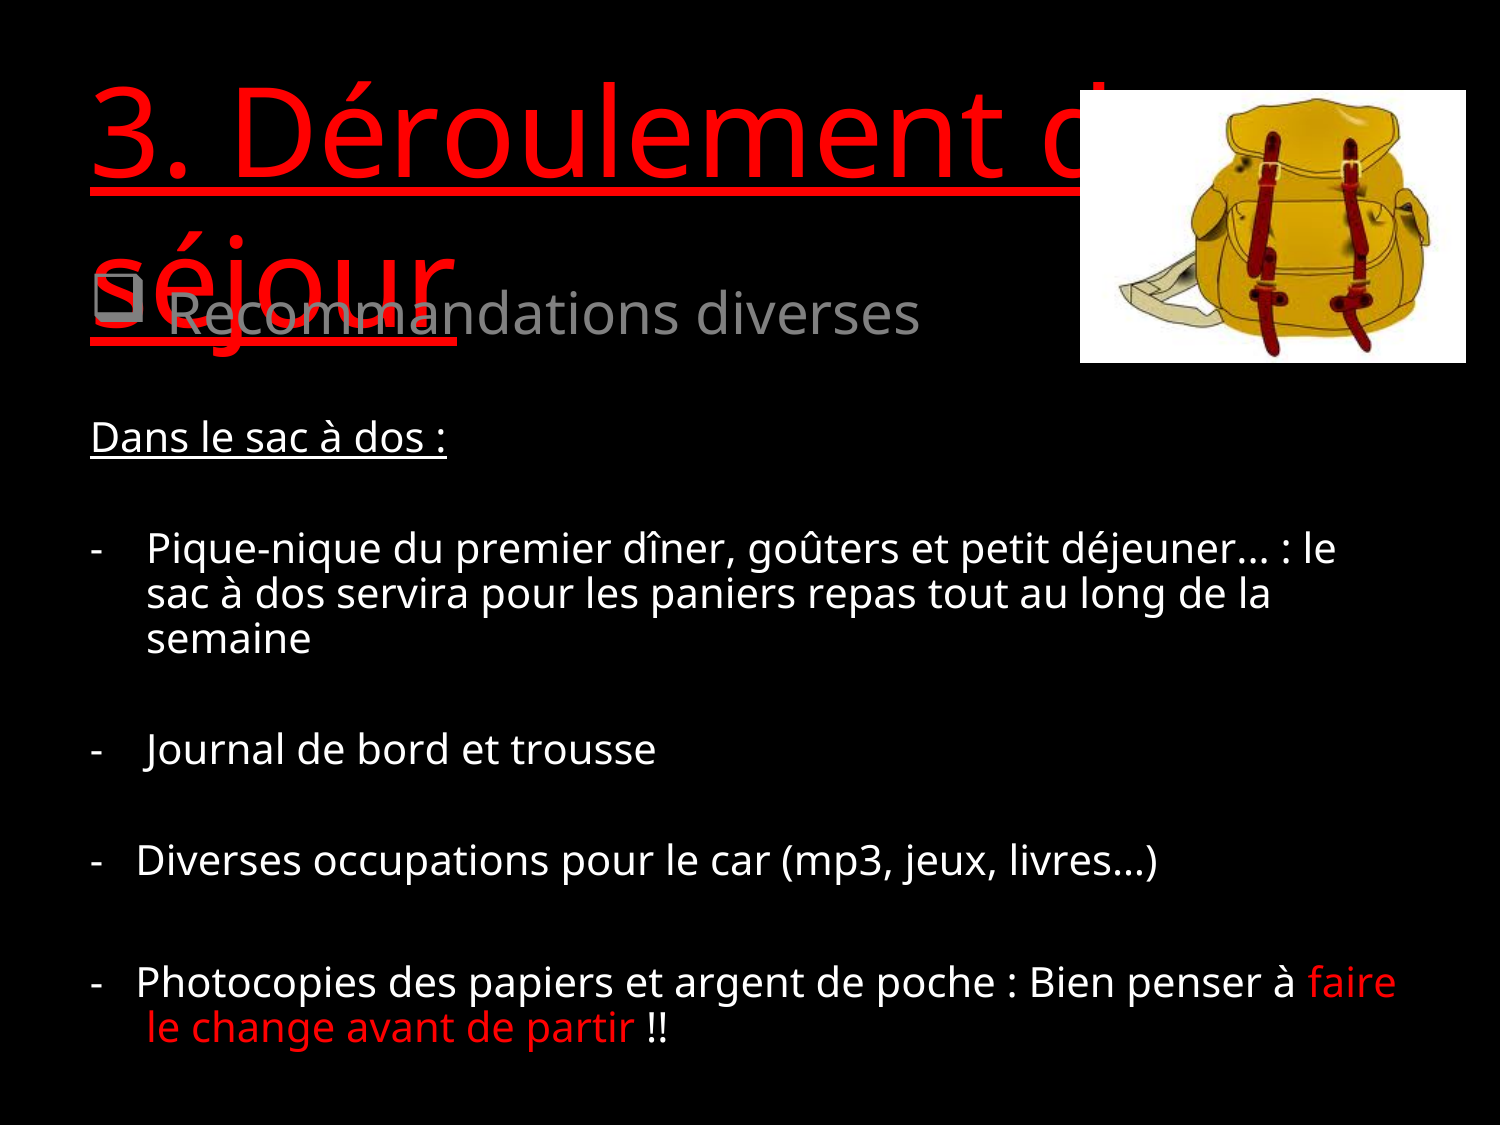

# 3. Déroulement du séjour
 Recommandations diverses
Dans le sac à dos :
Pique-nique du premier dîner, goûters et petit déjeuner... : le sac à dos servira pour les paniers repas tout au long de la semaine
Journal de bord et trousse
- Diverses occupations pour le car (mp3, jeux, livres…)
- Photocopies des papiers et argent de poche : Bien penser à faire le change avant de partir !!